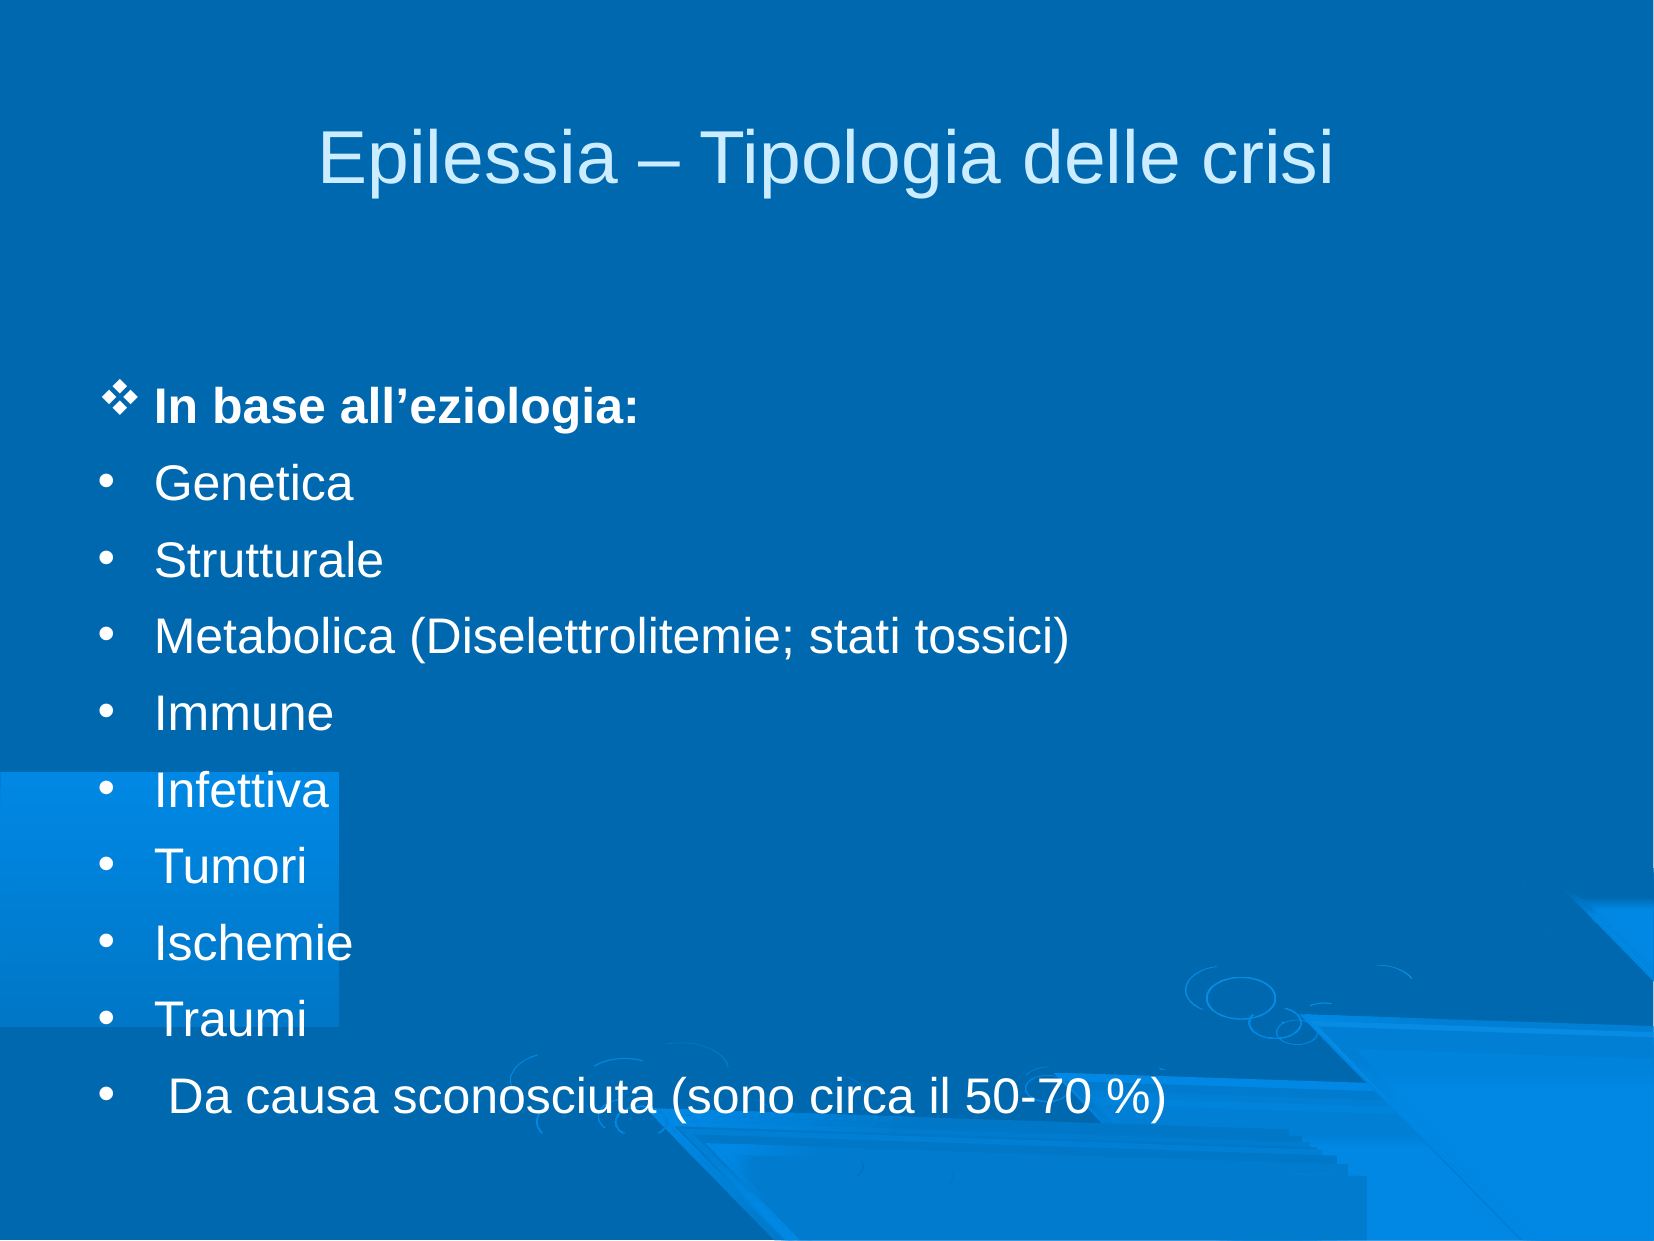

# Epilessia – Tipologia delle crisi
In base all’eziologia:
Genetica
Strutturale
Metabolica (Diselettrolitemie; stati tossici)
Immune
Infettiva
Tumori
Ischemie
Traumi
 Da causa sconosciuta (sono circa il 50-70 %)